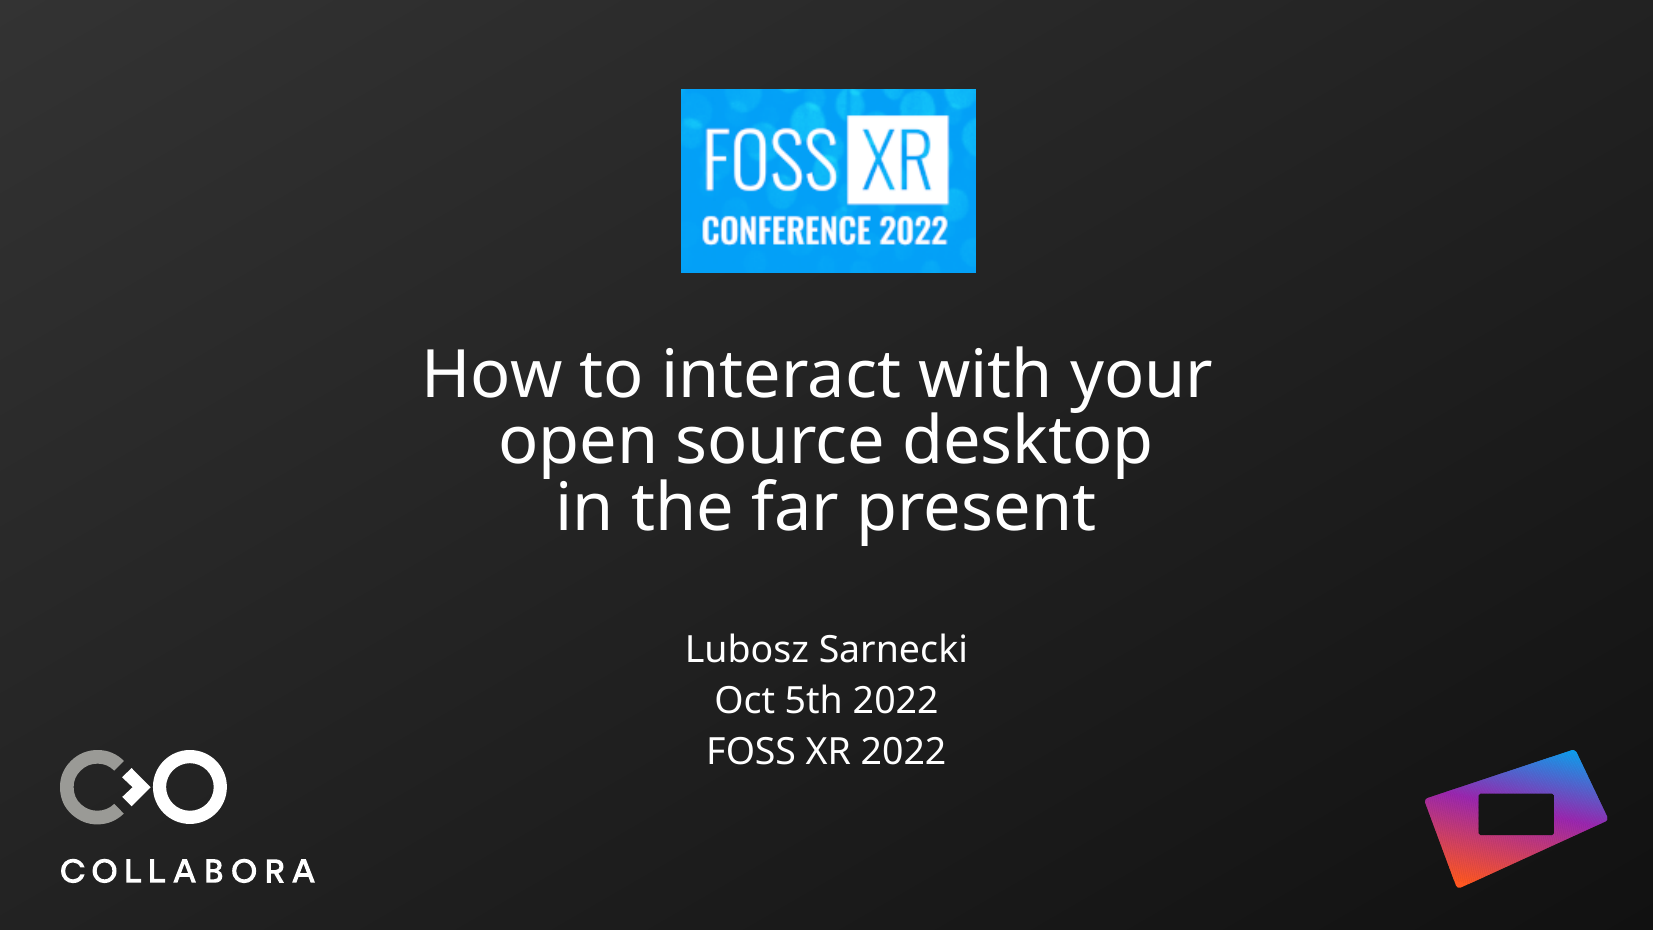

# How to interact with your
open source desktop
in the far present
Lubosz Sarnecki
Oct 5th 2022
FOSS XR 2022